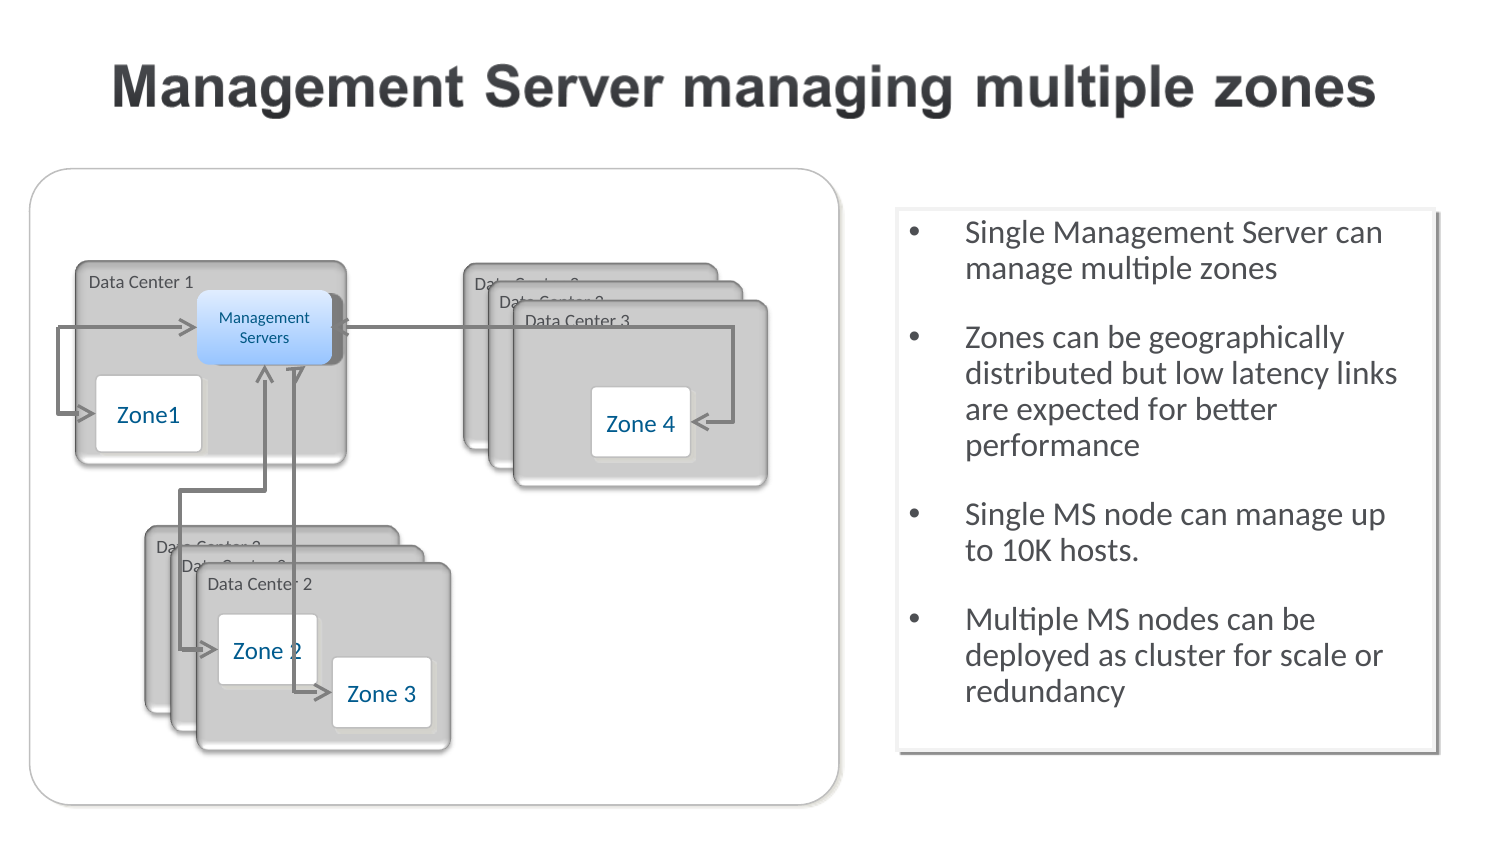

Single Management Server can manage multiple zones
Zones can be geographically distributed but low latency links are expected for better performance
Single MS node can manage up to 10K hosts.
Multiple MS nodes can be deployed as cluster for scale or redundancy
Data Center 2
Zone 2
Zone 3
Data Center 1
Data Center 2
Zone 2
Zone 3
Management Servers
Data Center 3
Zone 4
Zone1
Data Center 2
Zone 2
Zone 3
Data Center 2
Zone 2
Zone 3
Data Center 2
Zone 2
Zone 3